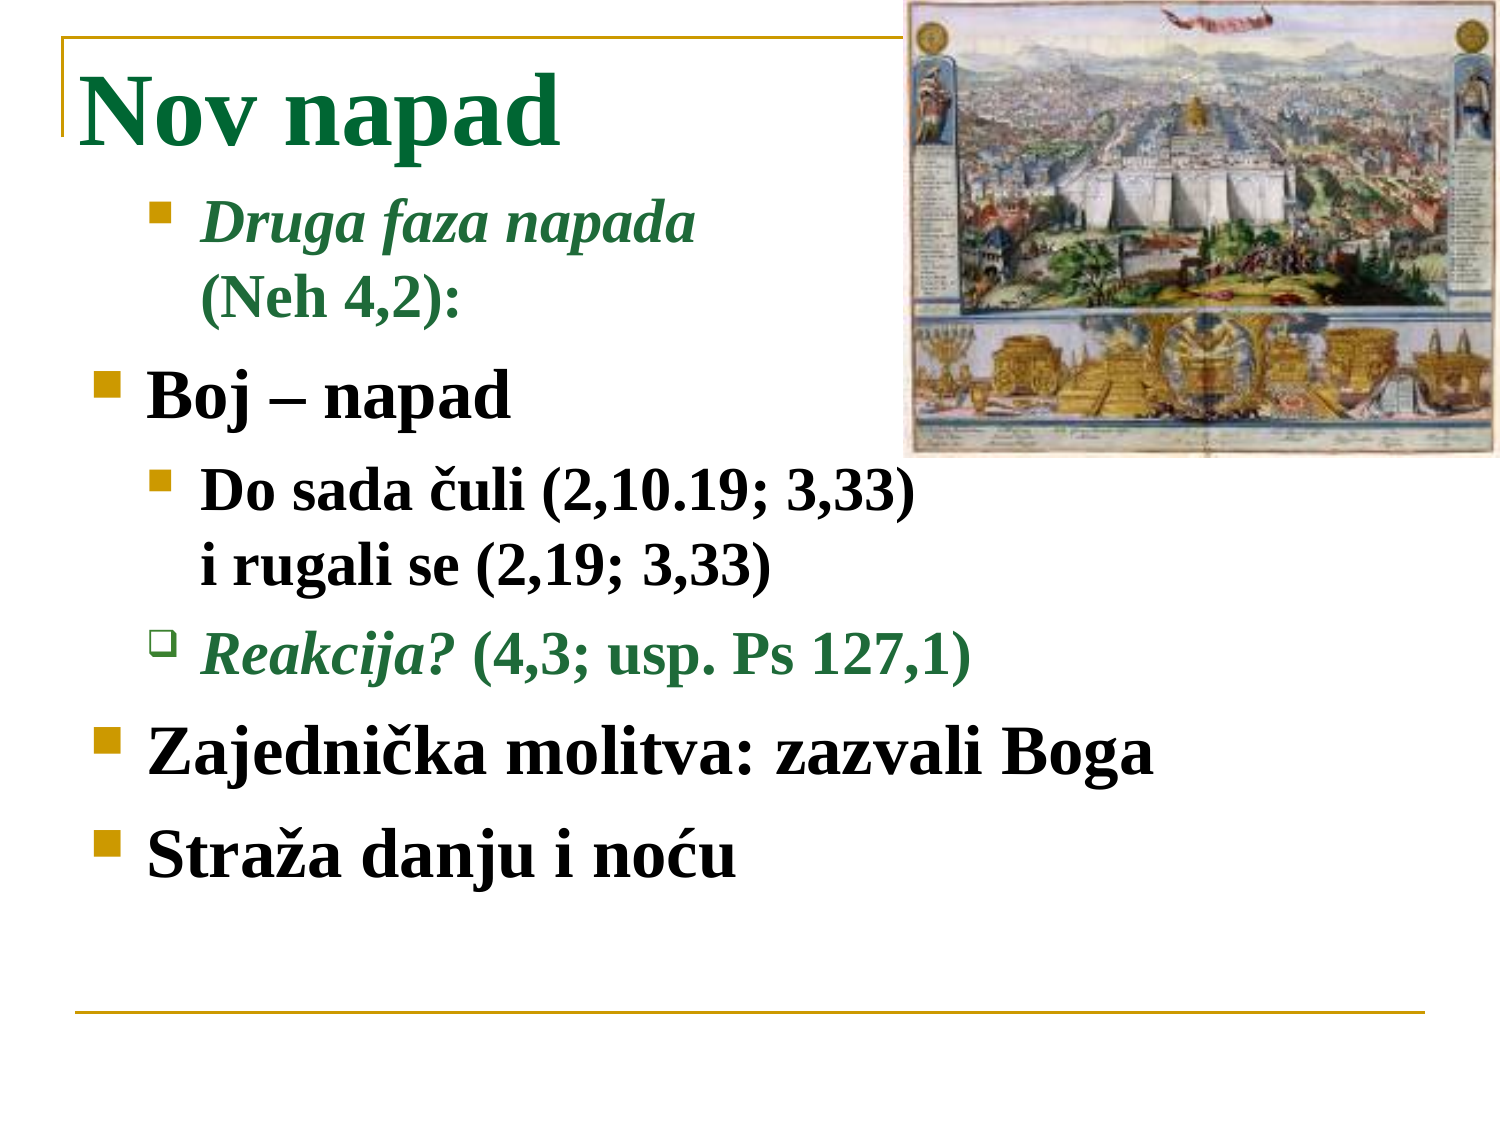

# Nov napad
Druga faza napada
(Neh 4,2):
Boj – napad
Do sada čuli (2,10.19; 3,33)
i rugali se (2,19; 3,33)
Reakcija? (4,3; usp. Ps 127,1)
Zajednička molitva: zazvali Boga
Straža danju i noću